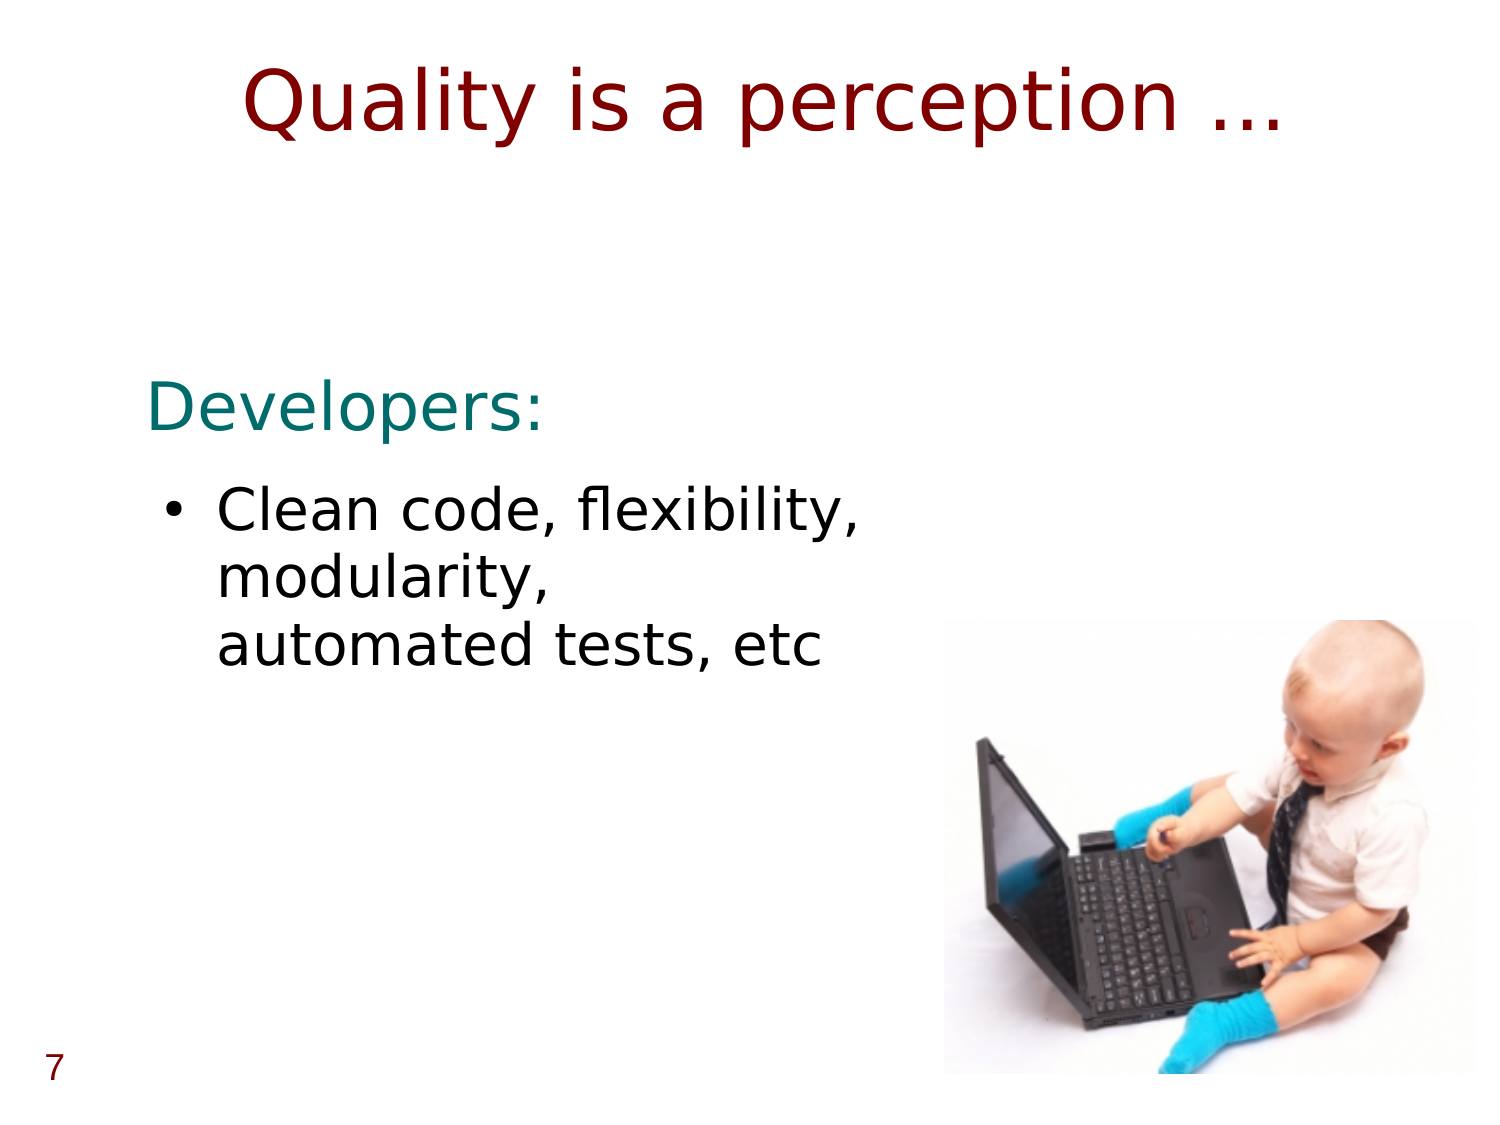

# Quality is a perception ...
Developers:
Clean code, flexibility, modularity, automated tests, etc